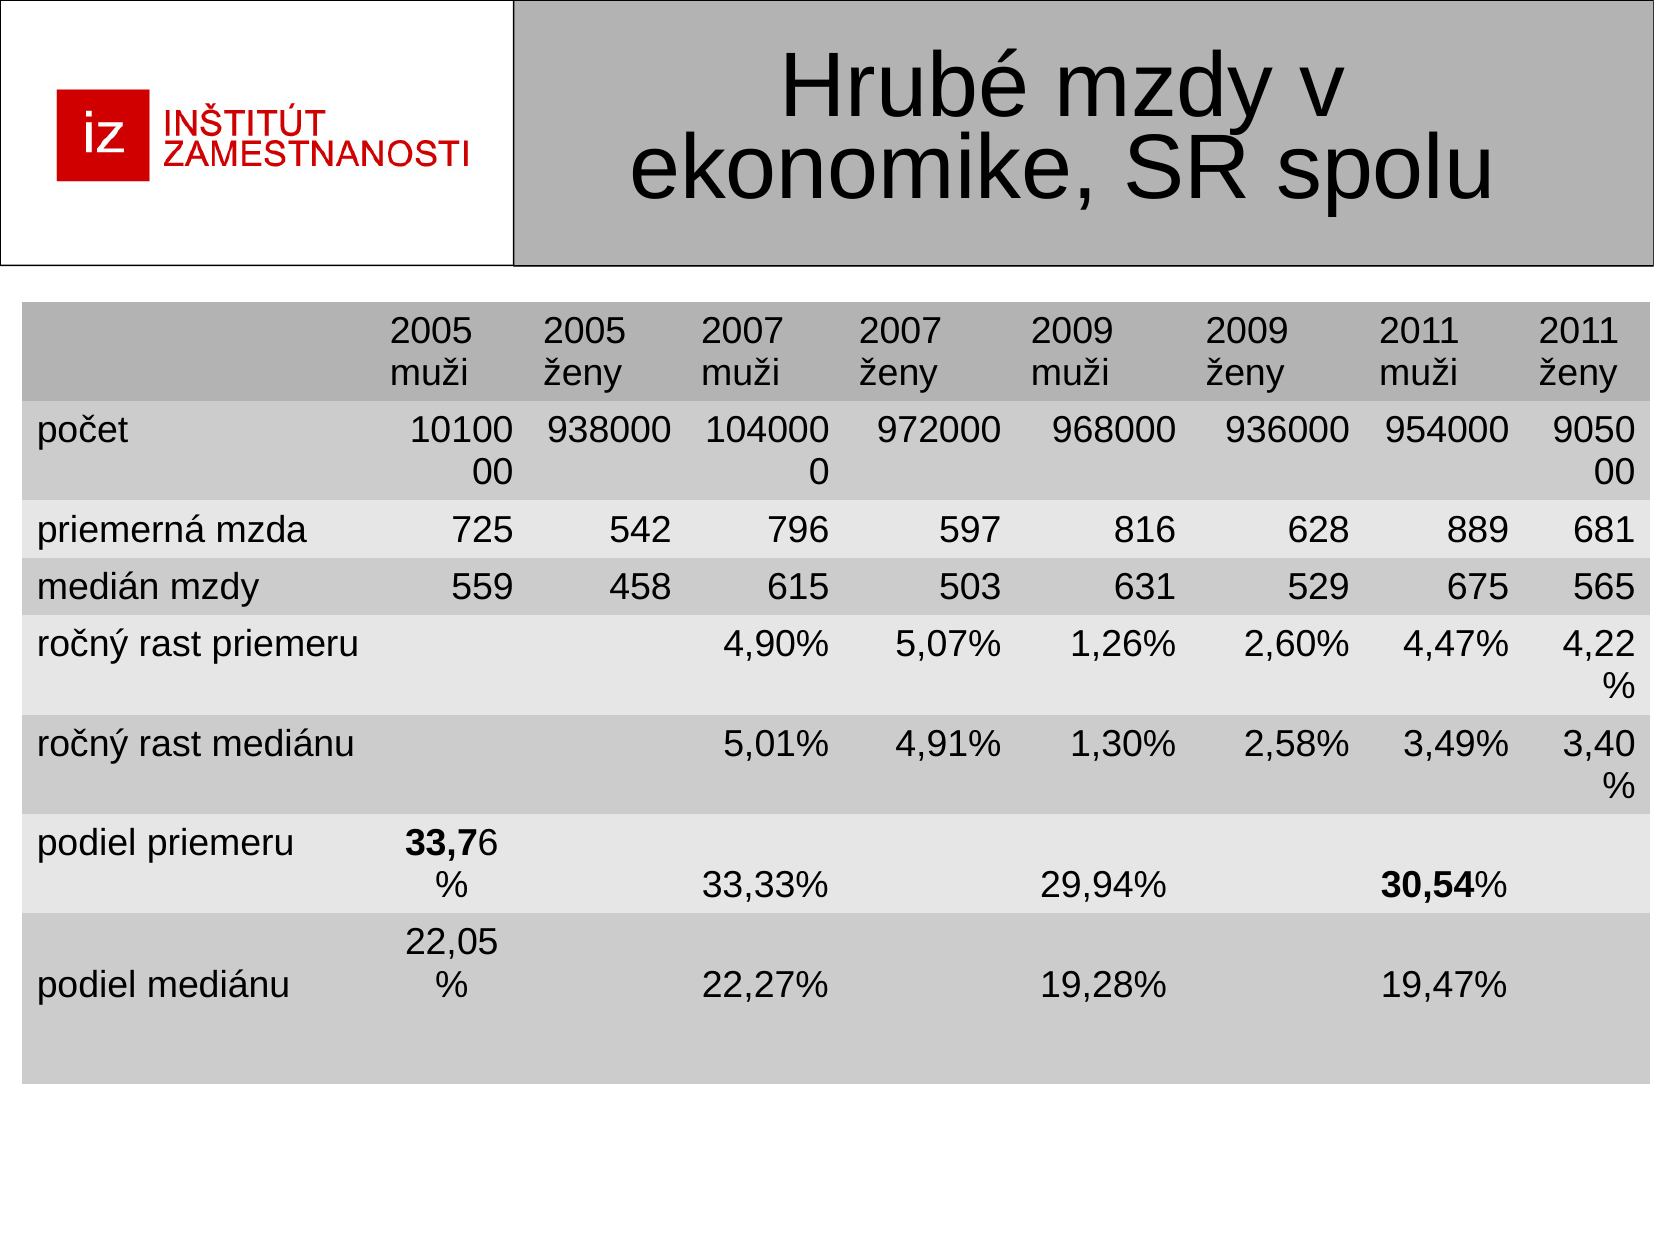

# Hrubé mzdy v ekonomike, SR spolu
| | 2005 muži | 2005 ženy | 2007 muži | 2007 ženy | 2009 muži | 2009 ženy | 2011 muži | 2011 ženy |
| --- | --- | --- | --- | --- | --- | --- | --- | --- |
| počet | 1010000 | 938000 | 1040000 | 972000 | 968000 | 936000 | 954000 | 905000 |
| priemerná mzda | 725 | 542 | 796 | 597 | 816 | 628 | 889 | 681 |
| medián mzdy | 559 | 458 | 615 | 503 | 631 | 529 | 675 | 565 |
| ročný rast priemeru | | | 4,90% | 5,07% | 1,26% | 2,60% | 4,47% | 4,22% |
| ročný rast mediánu | | | 5,01% | 4,91% | 1,30% | 2,58% | 3,49% | 3,40% |
| podiel priemeru | 33,76% | | 33,33% | | 29,94% | | 30,54% | |
| podiel mediánu | 22,05% | | 22,27% | | 19,28% | | 19,47% | |